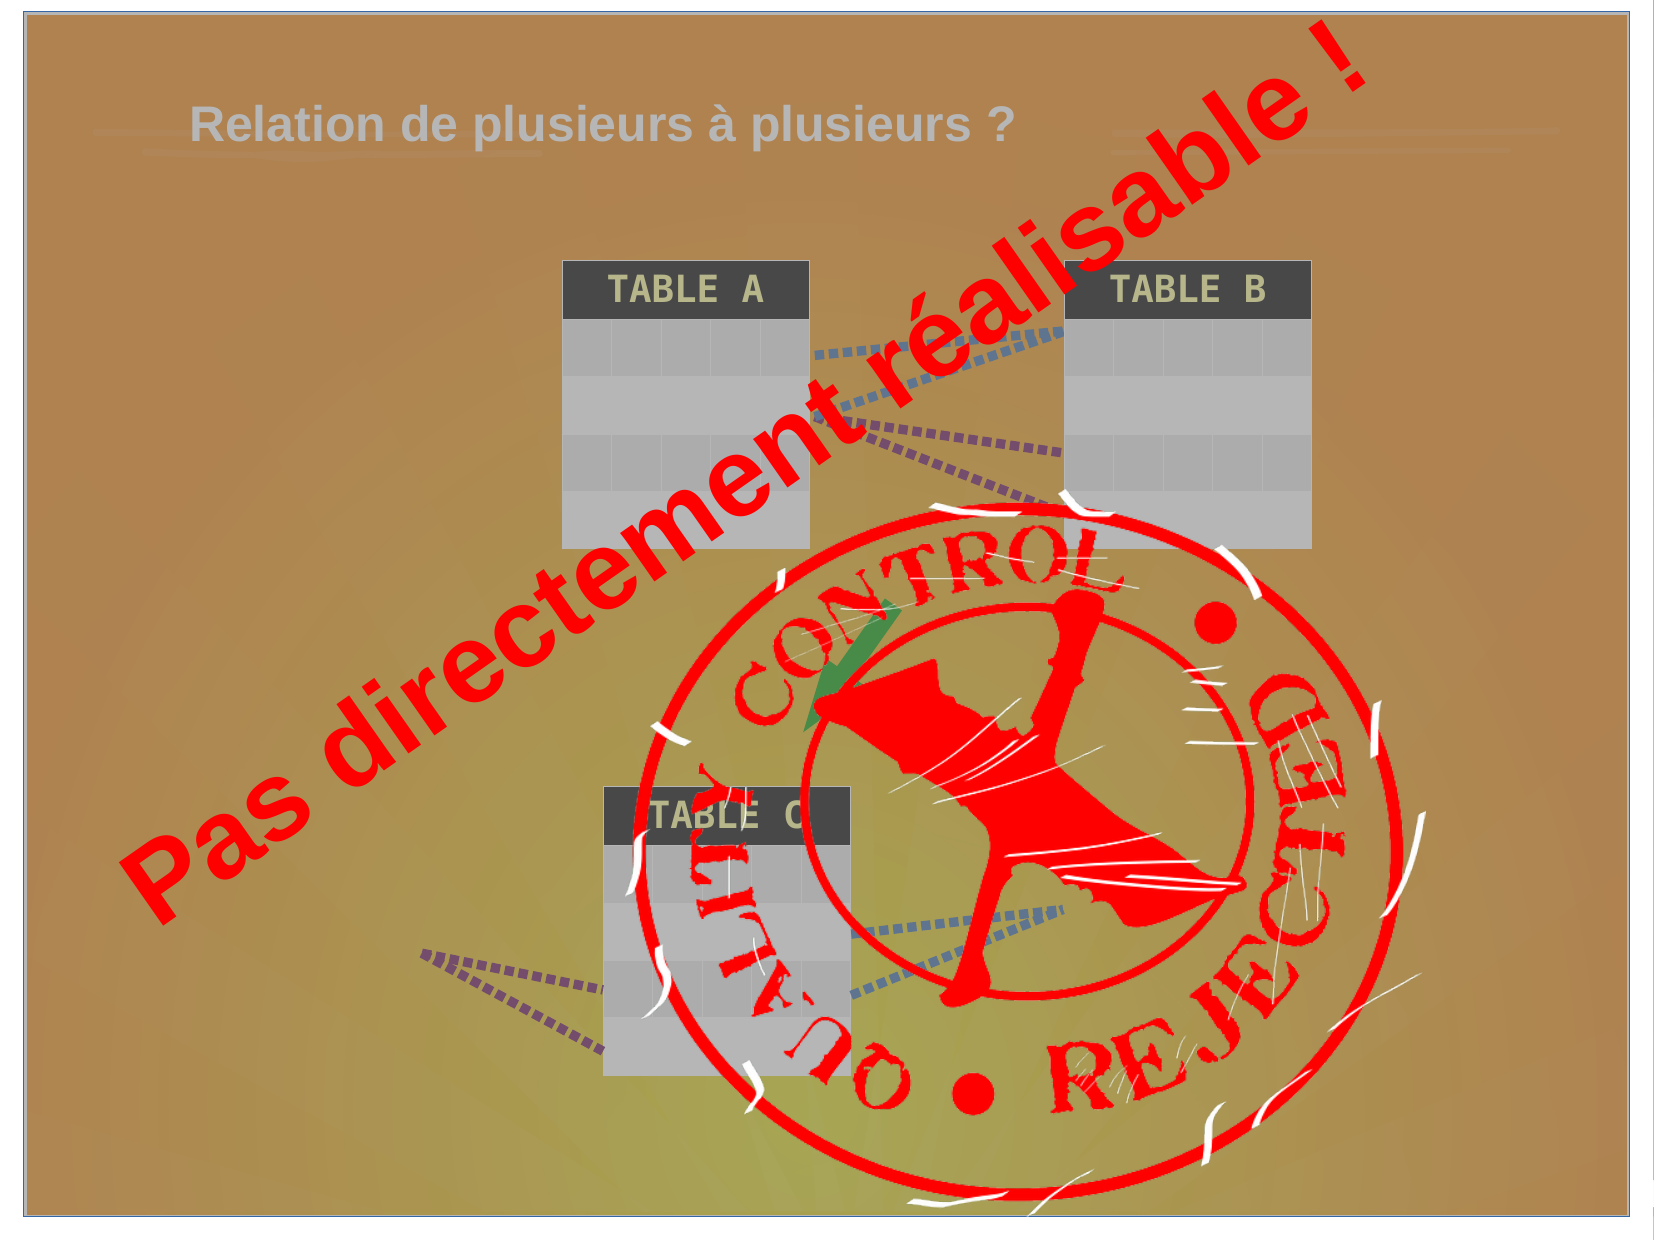

Pas directement réalisable !
Relation de plusieurs à plusieurs ?
| TABLE A | | | | |
| --- | --- | --- | --- | --- |
| | | | | |
| | | | | |
| | | | | |
| | | | | |
| TABLE B | | | | |
| --- | --- | --- | --- | --- |
| | | | | |
| | | | | |
| | | | | |
| | | | | |
| TABLE A | | | | |
| --- | --- | --- | --- | --- |
| | | | | |
| | | | | |
| | | | | |
| | | | | |
| TABLE B | | | | |
| --- | --- | --- | --- | --- |
| | | | | |
| | | | | |
| | | | | |
| | | | | |
| TABLE C | | | | |
| --- | --- | --- | --- | --- |
| | | | | |
| | | | | |
| | | | | |
| | | | | |